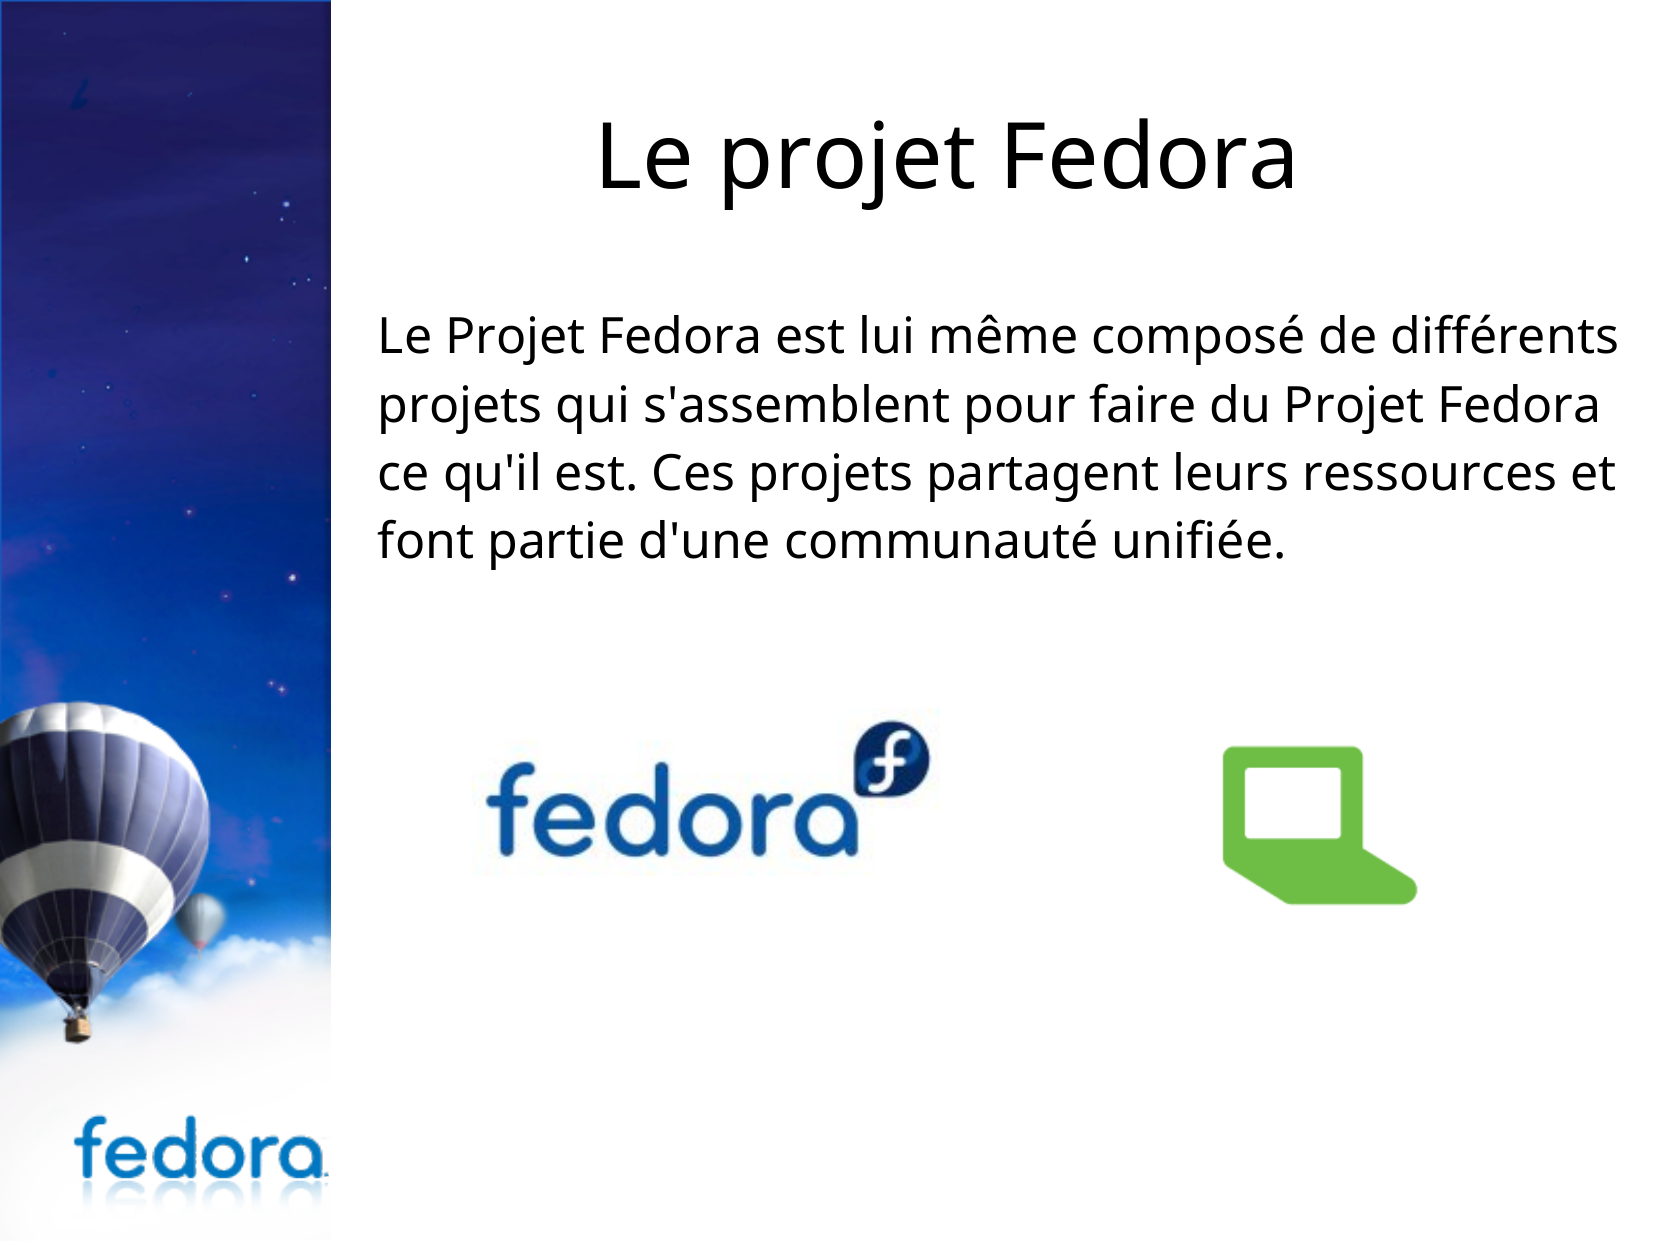

# Le projet Fedora
Le Projet Fedora est lui même composé de différents projets qui s'assemblent pour faire du Projet Fedora ce qu'il est. Ces projets partagent leurs ressources et font partie d'une communauté unifiée.